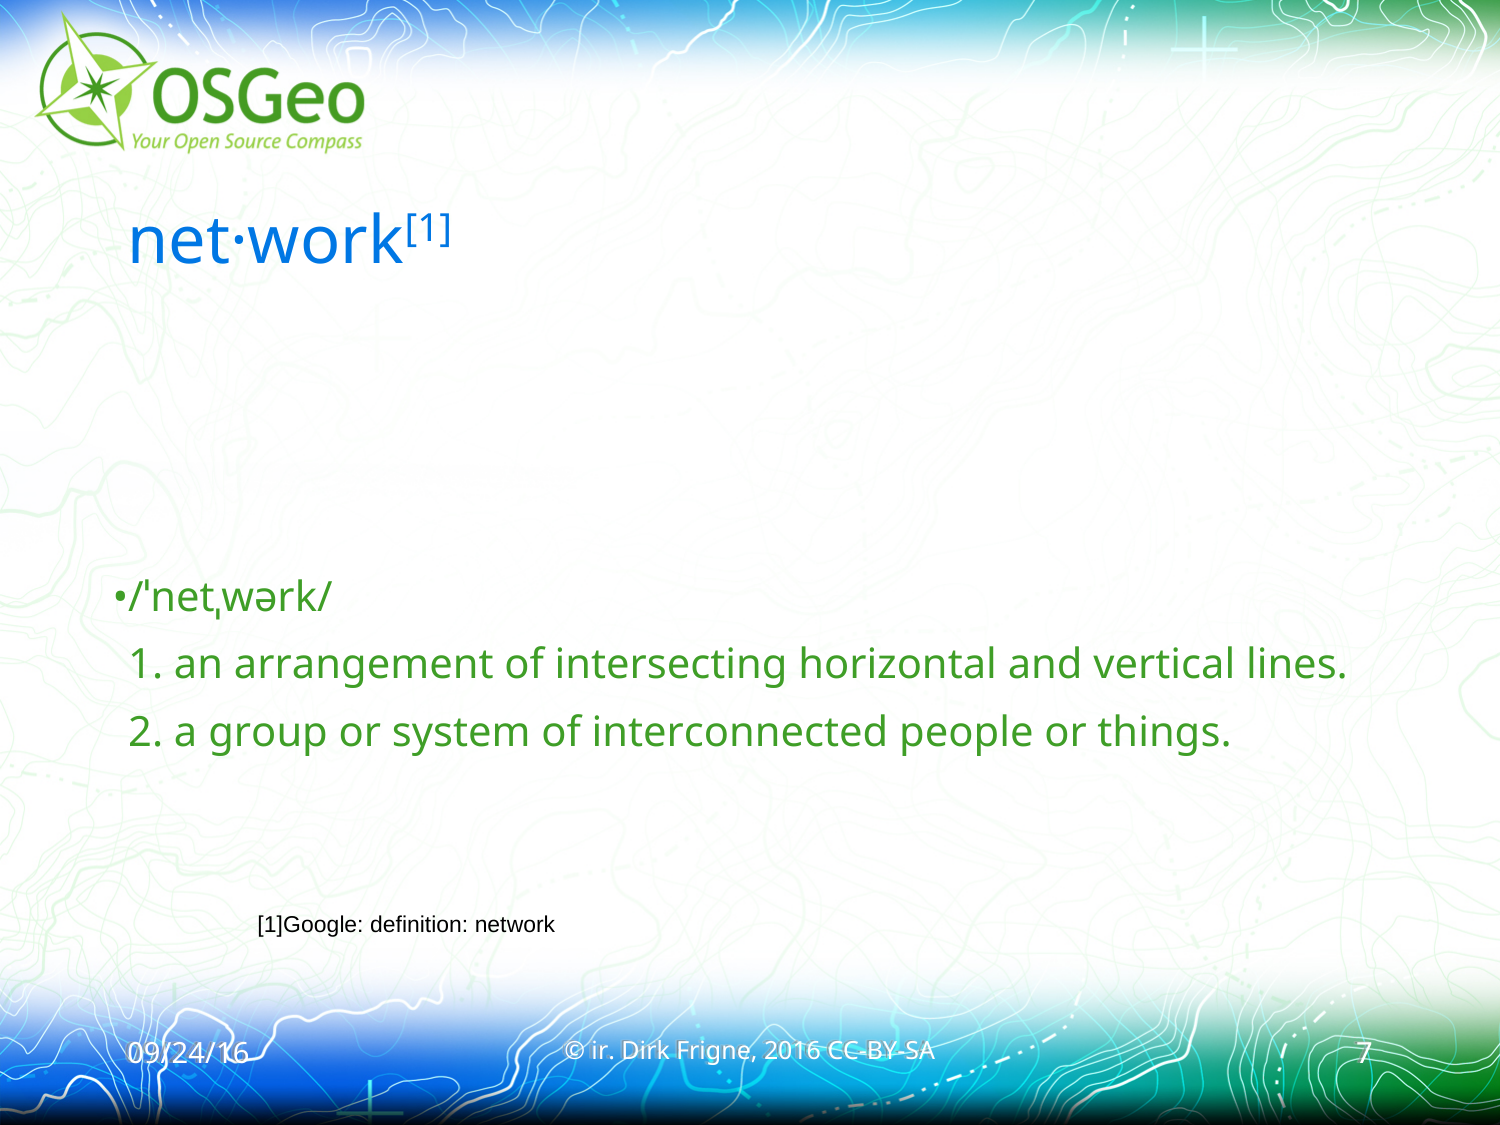

# net·work[1]
/ˈnetˌwərk/
1. an arrangement of intersecting horizontal and vertical lines.
2. a group or system of interconnected people or things.
[1]Google: definition: network
09/24/16
© ir. Dirk Frigne, 2016 CC-BY-SA
7